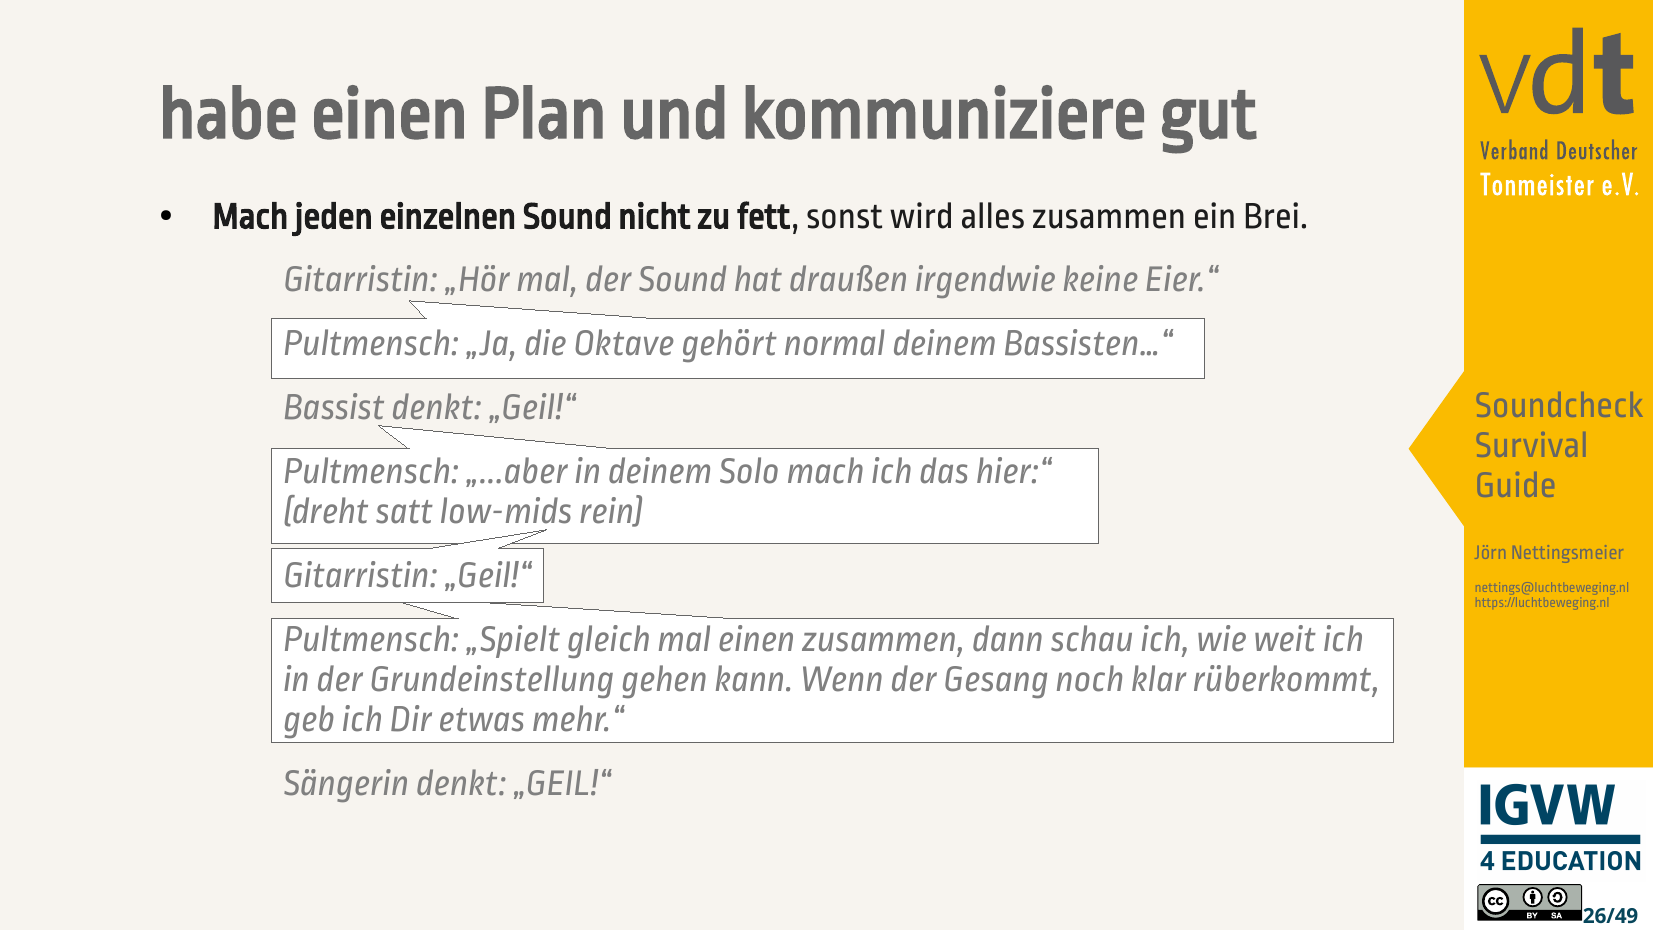

# habe einen Plan und kommuniziere gut
Mach jeden einzelnen Sound nicht zu fett, sonst wird alles zusammen ein Brei.
Gitarristin: „Hör mal, der Sound hat draußen irgendwie keine Eier.“
Pultmensch: „Ja, die Oktave gehört normal deinem Bassisten…“
Bassist denkt: „Geil!“
Pultmensch: „...aber in deinem Solo mach ich das hier:“
(dreht satt low-mids rein)
Gitarristin: „Geil!“
Pultmensch: „Spielt gleich mal einen zusammen, dann schau ich, wie weit ich in der Grundeinstellung gehen kann. Wenn der Gesang noch klar rüberkommt, geb ich Dir etwas mehr.“
Sängerin denkt: „GEIL!“